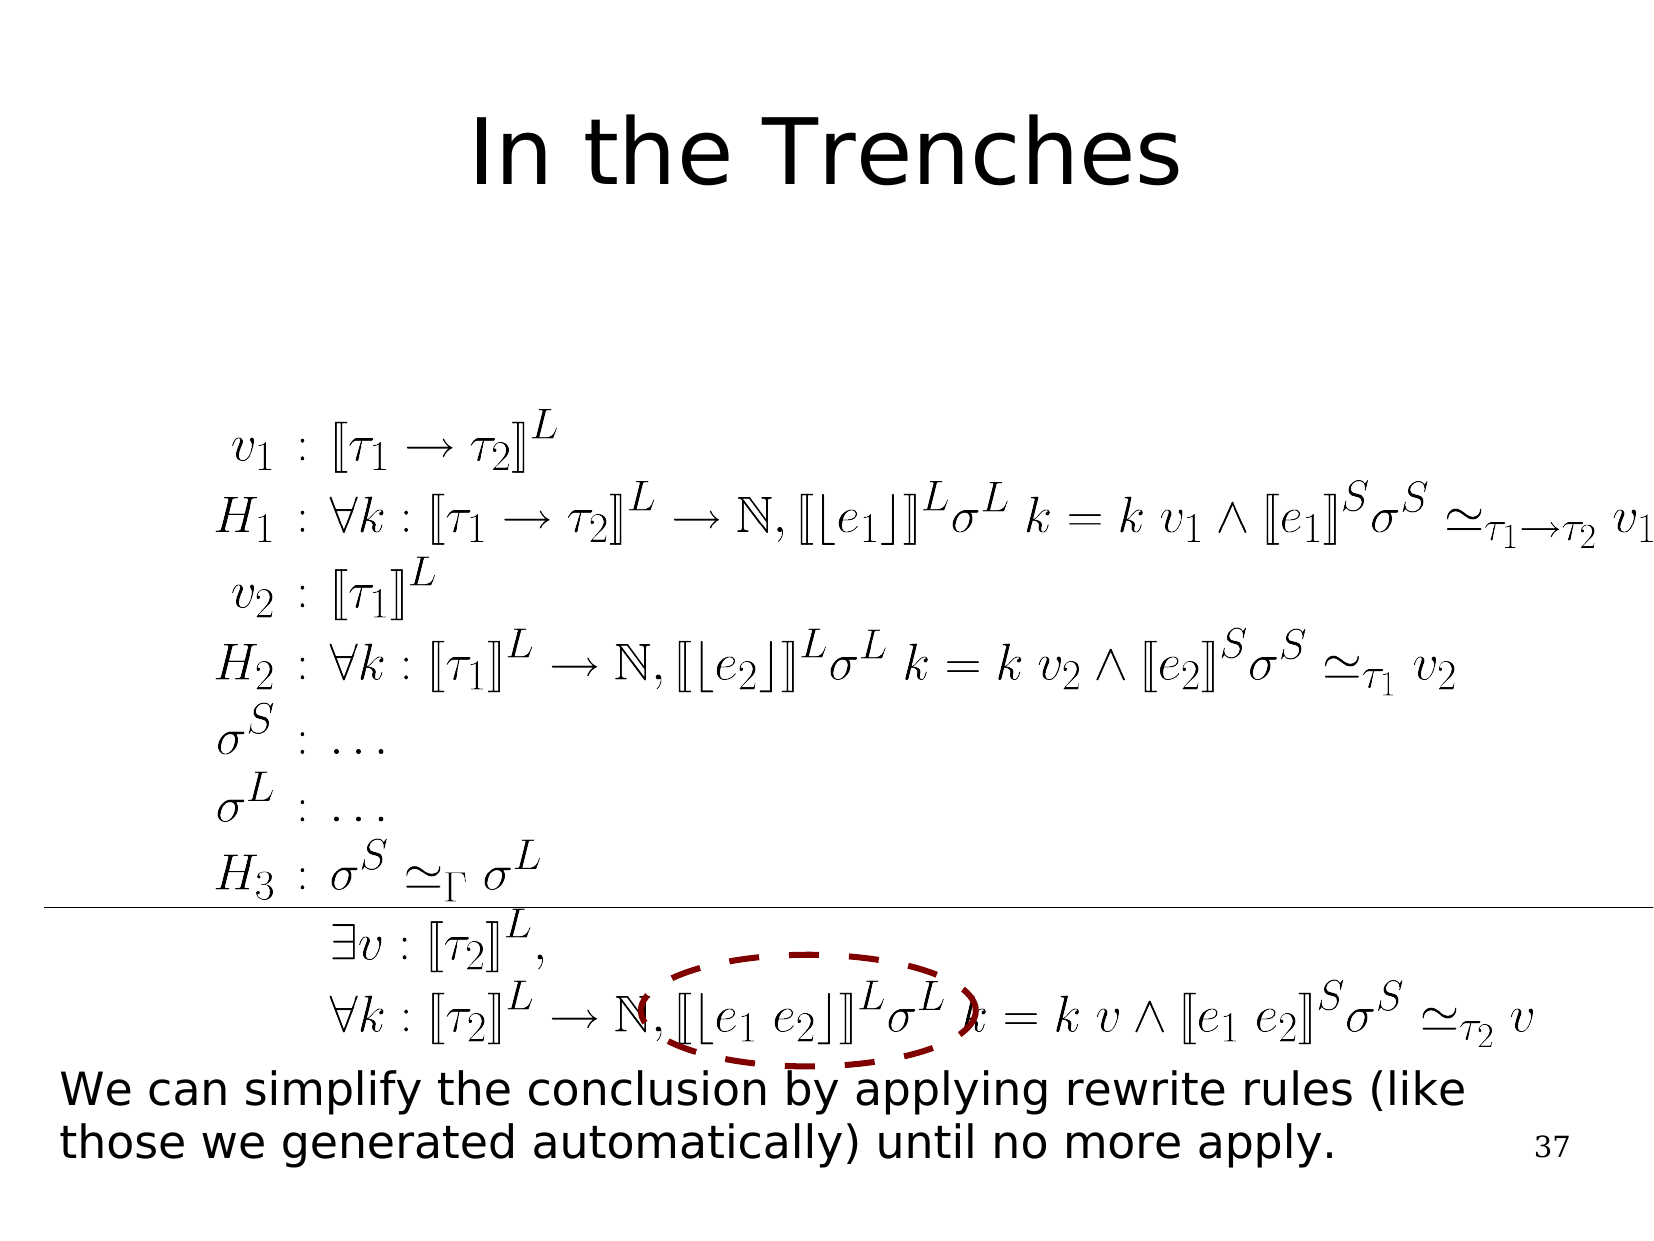

# In the Trenches
We can simplify the conclusion by applying rewrite rules (like those we generated automatically) until no more apply.
37